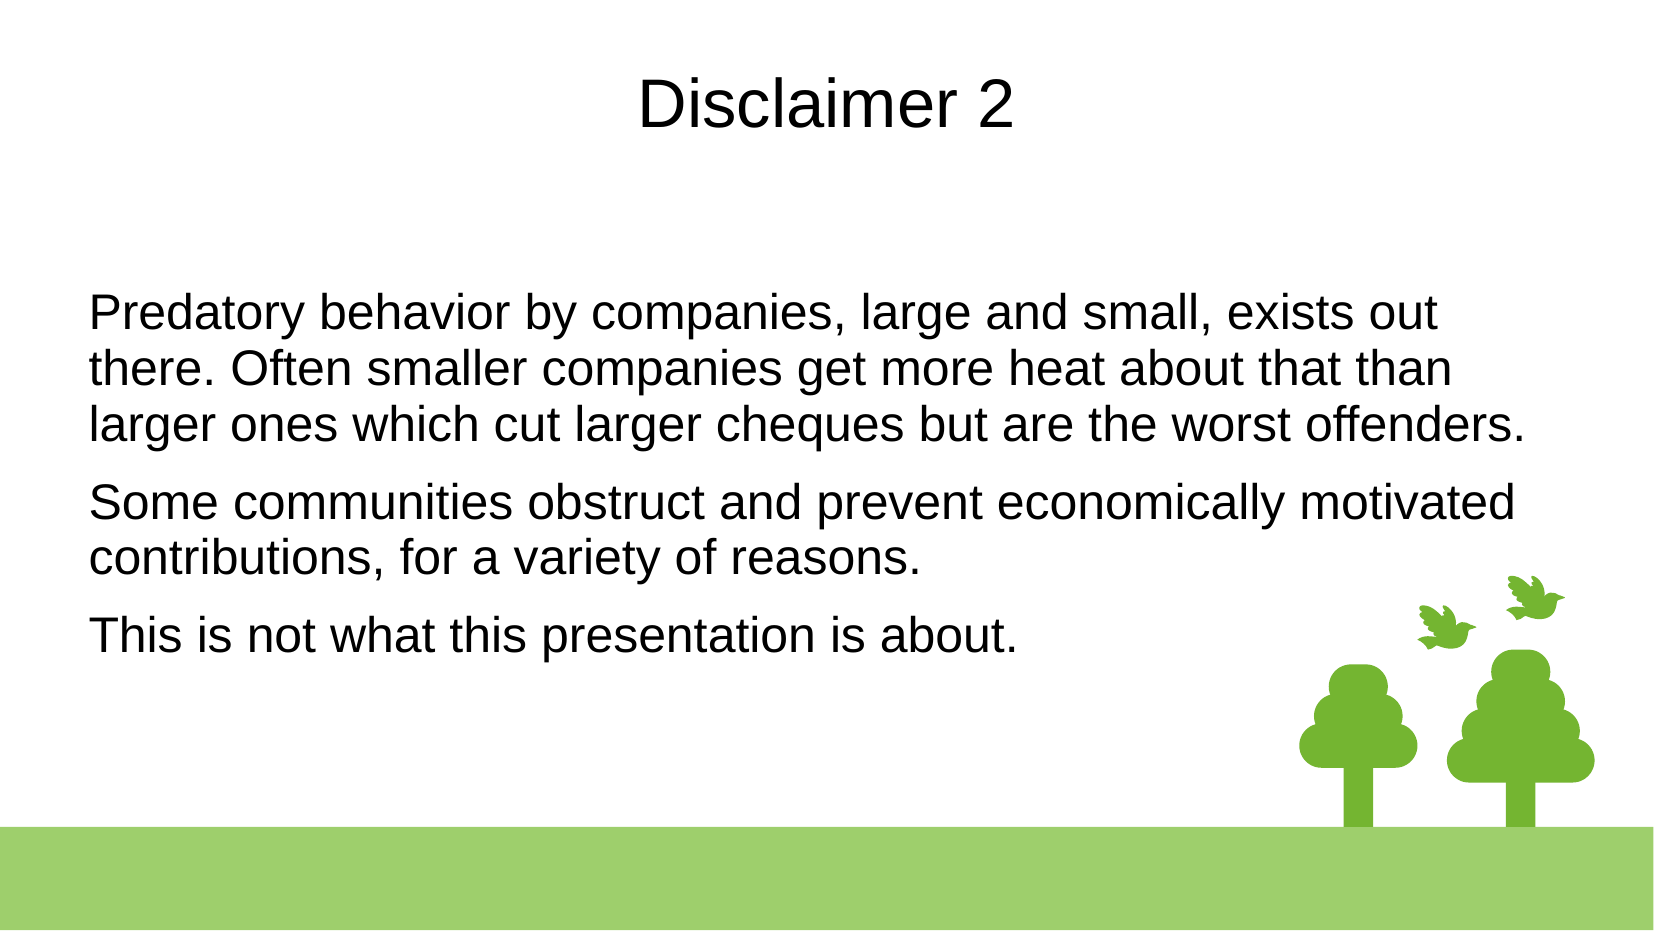

# Disclaimer 2
Predatory behavior by companies, large and small, exists out there. Often smaller companies get more heat about that than larger ones which cut larger cheques but are the worst offenders.
Some communities obstruct and prevent economically motivated contributions, for a variety of reasons.
This is not what this presentation is about.